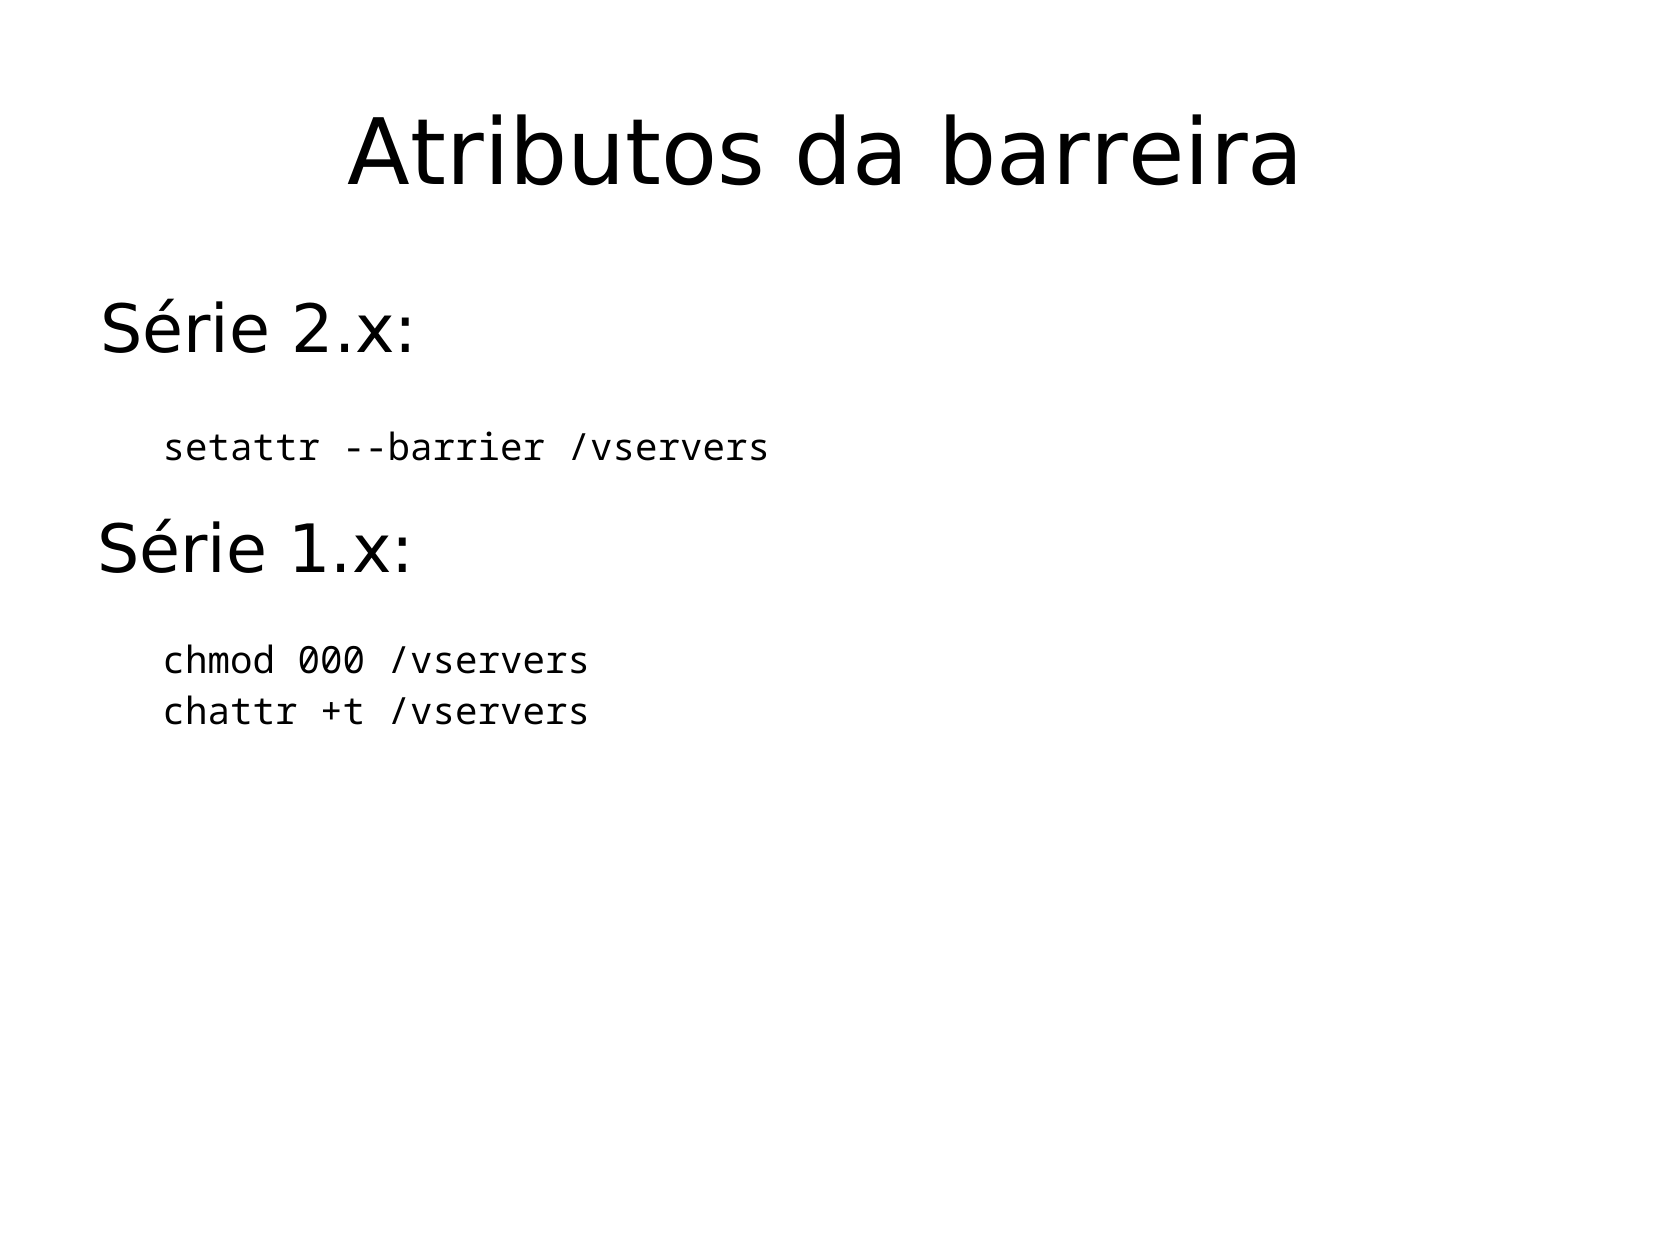

# Atributos da barreira
Série 2.x:
setattr --barrier /vservers
Série 1.x:
chmod 000 /vservers
chattr +t /vservers